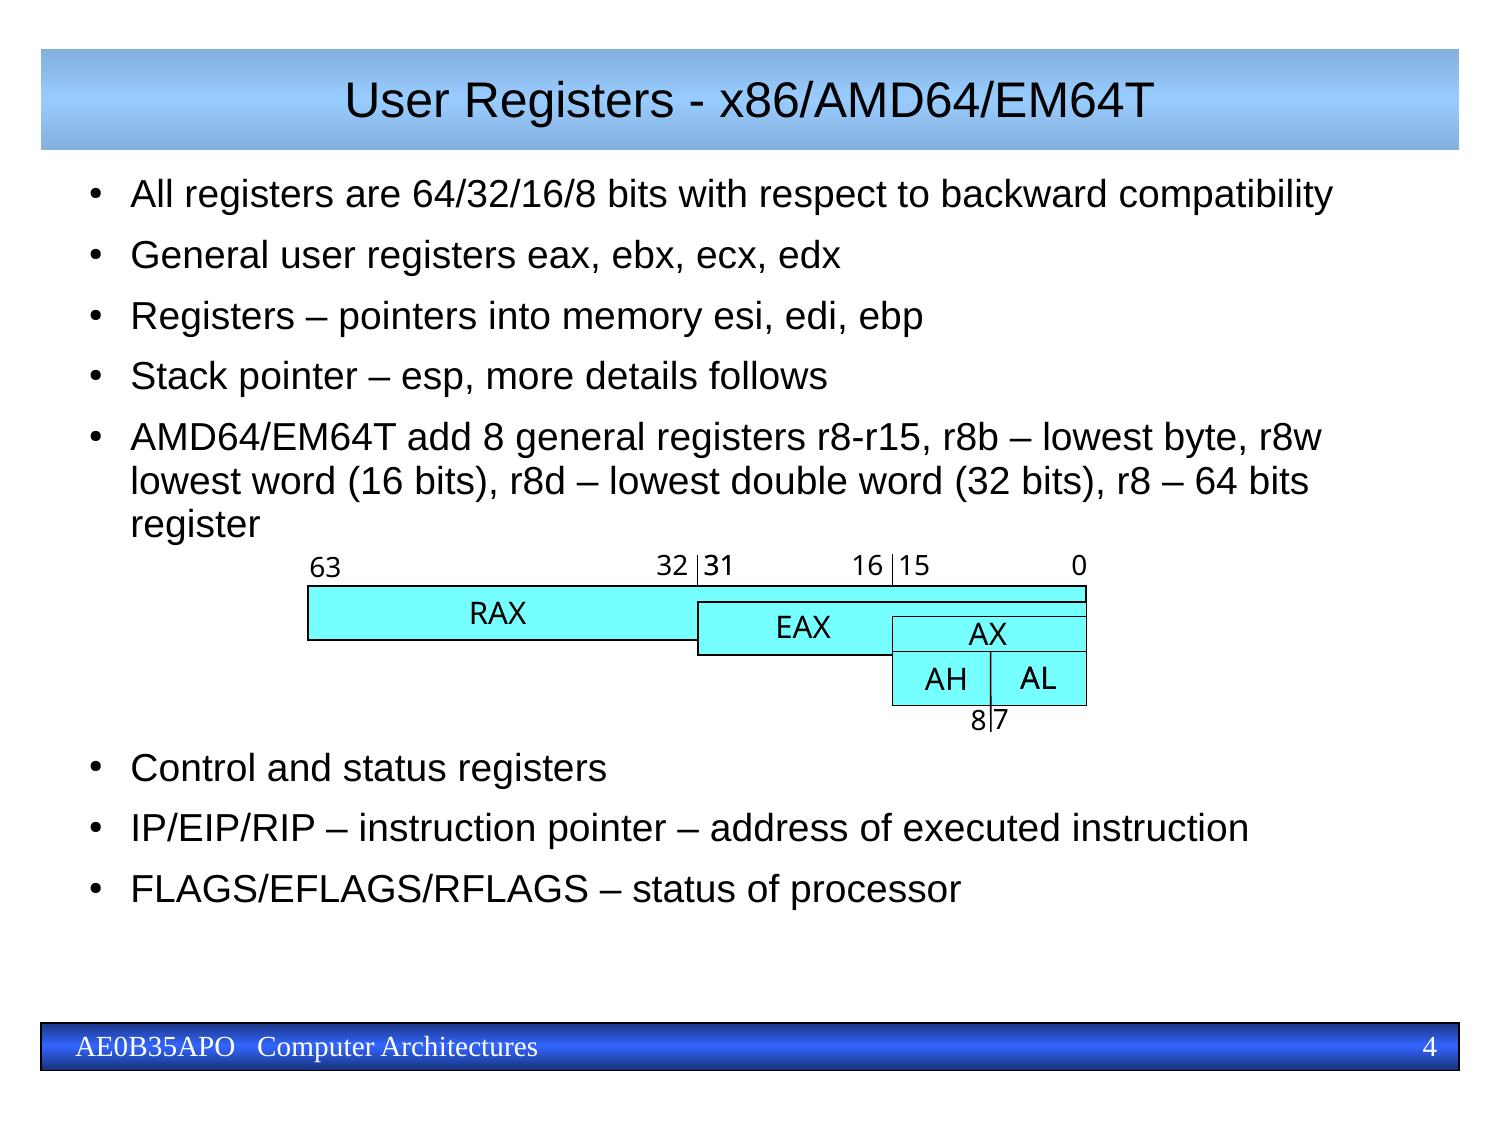

# User Registers - x86/AMD64/EM64T
All registers are 64/32/16/8 bits with respect to backward compatibility
General user registers eax, ebx, ecx, edx
Registers – pointers into memory esi, edi, ebp
Stack pointer – esp, more details follows
AMD64/EM64T add 8 general registers r8-r15, r8b – lowest byte, r8w lowest word (16 bits), r8d – lowest double word (32 bits), r8 – 64 bits register
Control and status registers
IP/EIP/RIP – instruction pointer – address of executed instruction
FLAGS/EFLAGS/RFLAGS – status of processor
AE0B35APO Computer Architectures
4